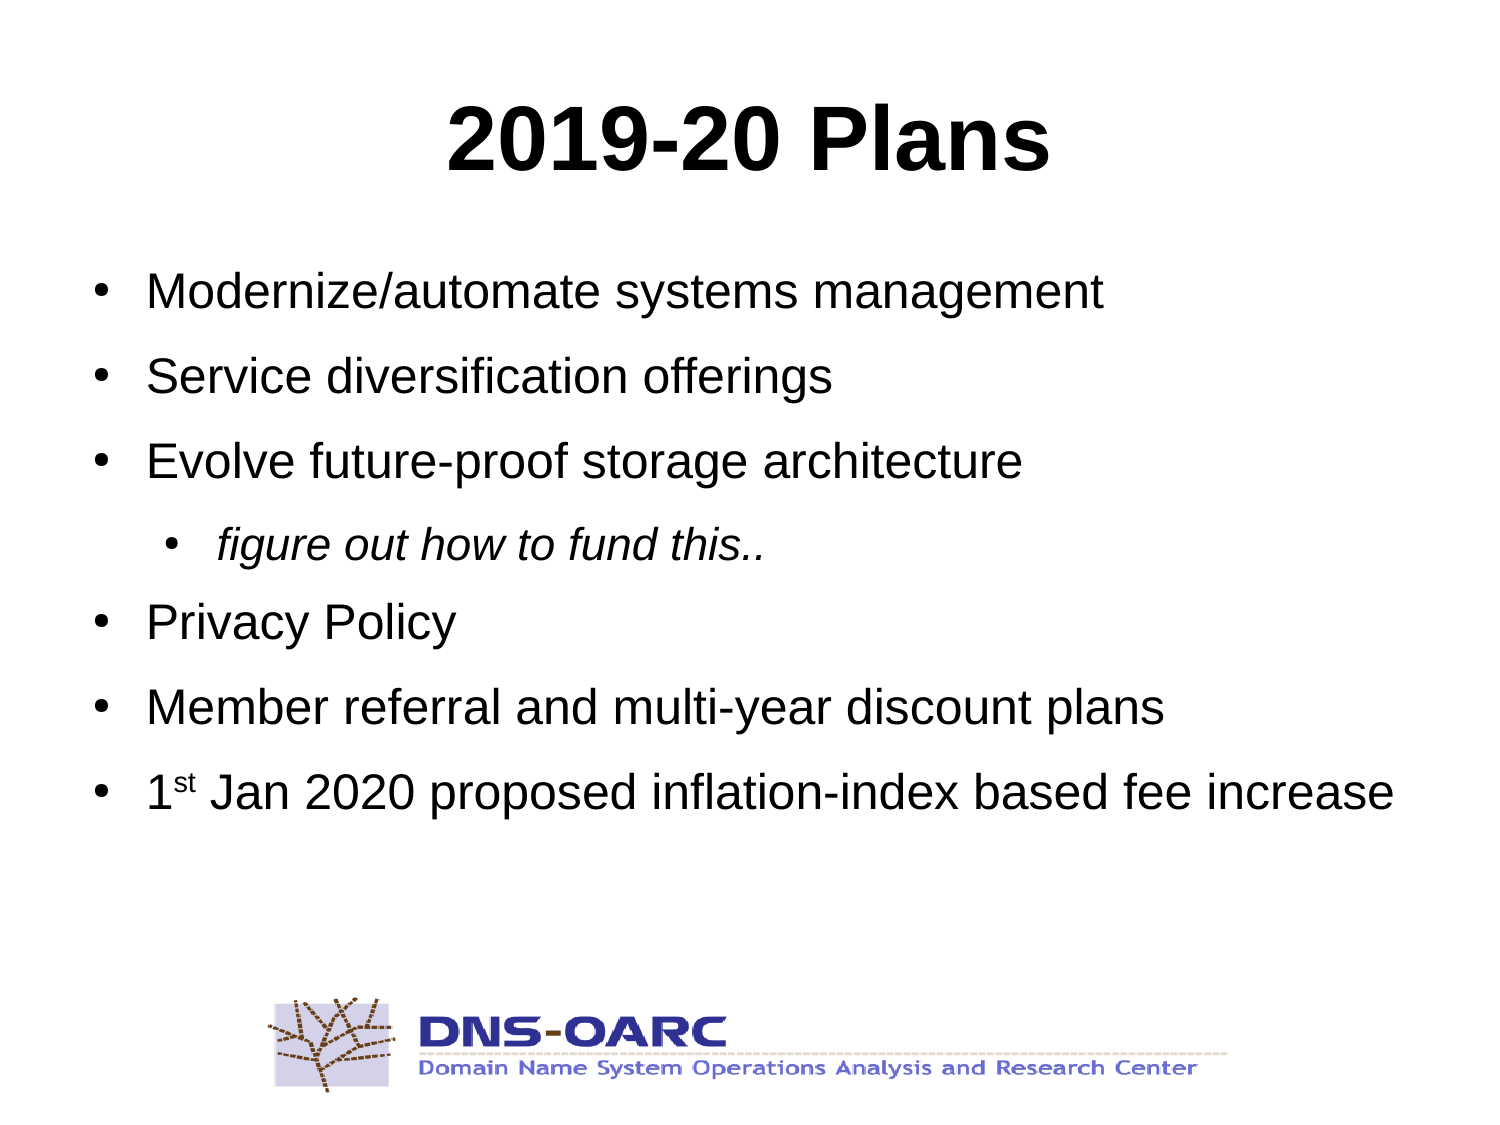

# 2019-20 Plans
Modernize/automate systems management
Service diversification offerings
Evolve future-proof storage architecture
figure out how to fund this..
Privacy Policy
Member referral and multi-year discount plans
1st Jan 2020 proposed inflation-index based fee increase